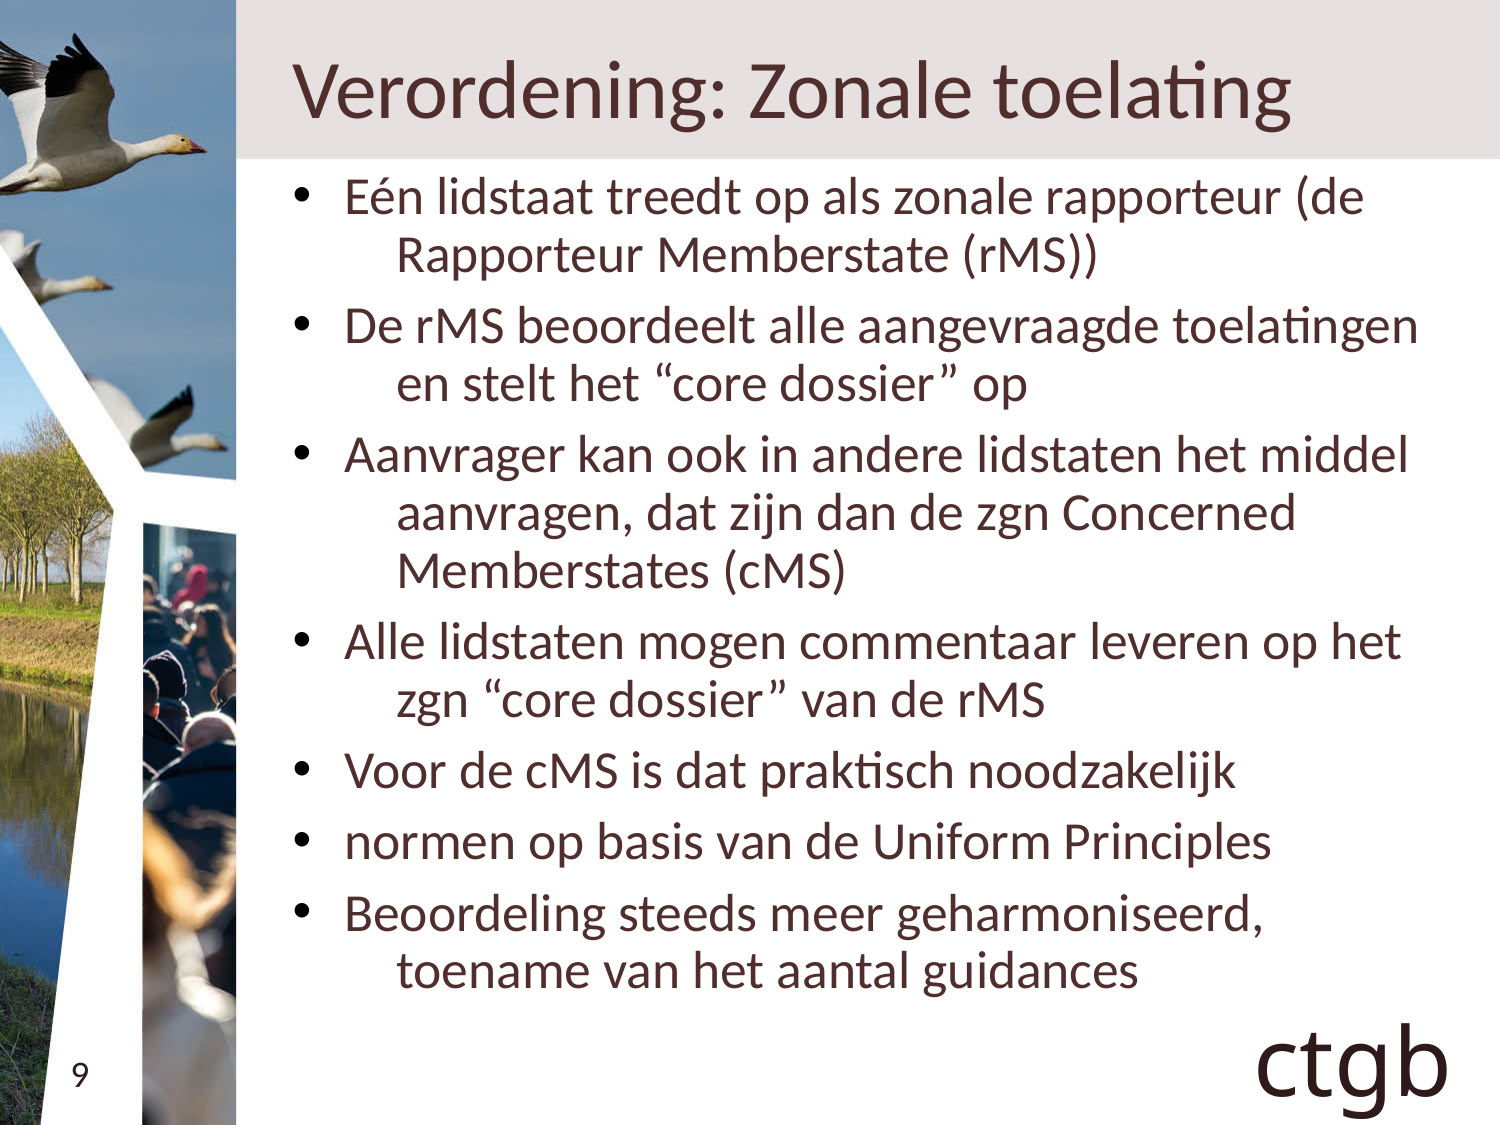

# Verordening: Zonale toelating
Eén lidstaat treedt op als zonale rapporteur (de Rapporteur Memberstate (rMS))
De rMS beoordeelt alle aangevraagde toelatingen en stelt het “core dossier” op
Aanvrager kan ook in andere lidstaten het middel aanvragen, dat zijn dan de zgn Concerned Memberstates (cMS)
Alle lidstaten mogen commentaar leveren op het zgn “core dossier” van de rMS
Voor de cMS is dat praktisch noodzakelijk
normen op basis van de Uniform Principles
Beoordeling steeds meer geharmoniseerd, toename van het aantal guidances